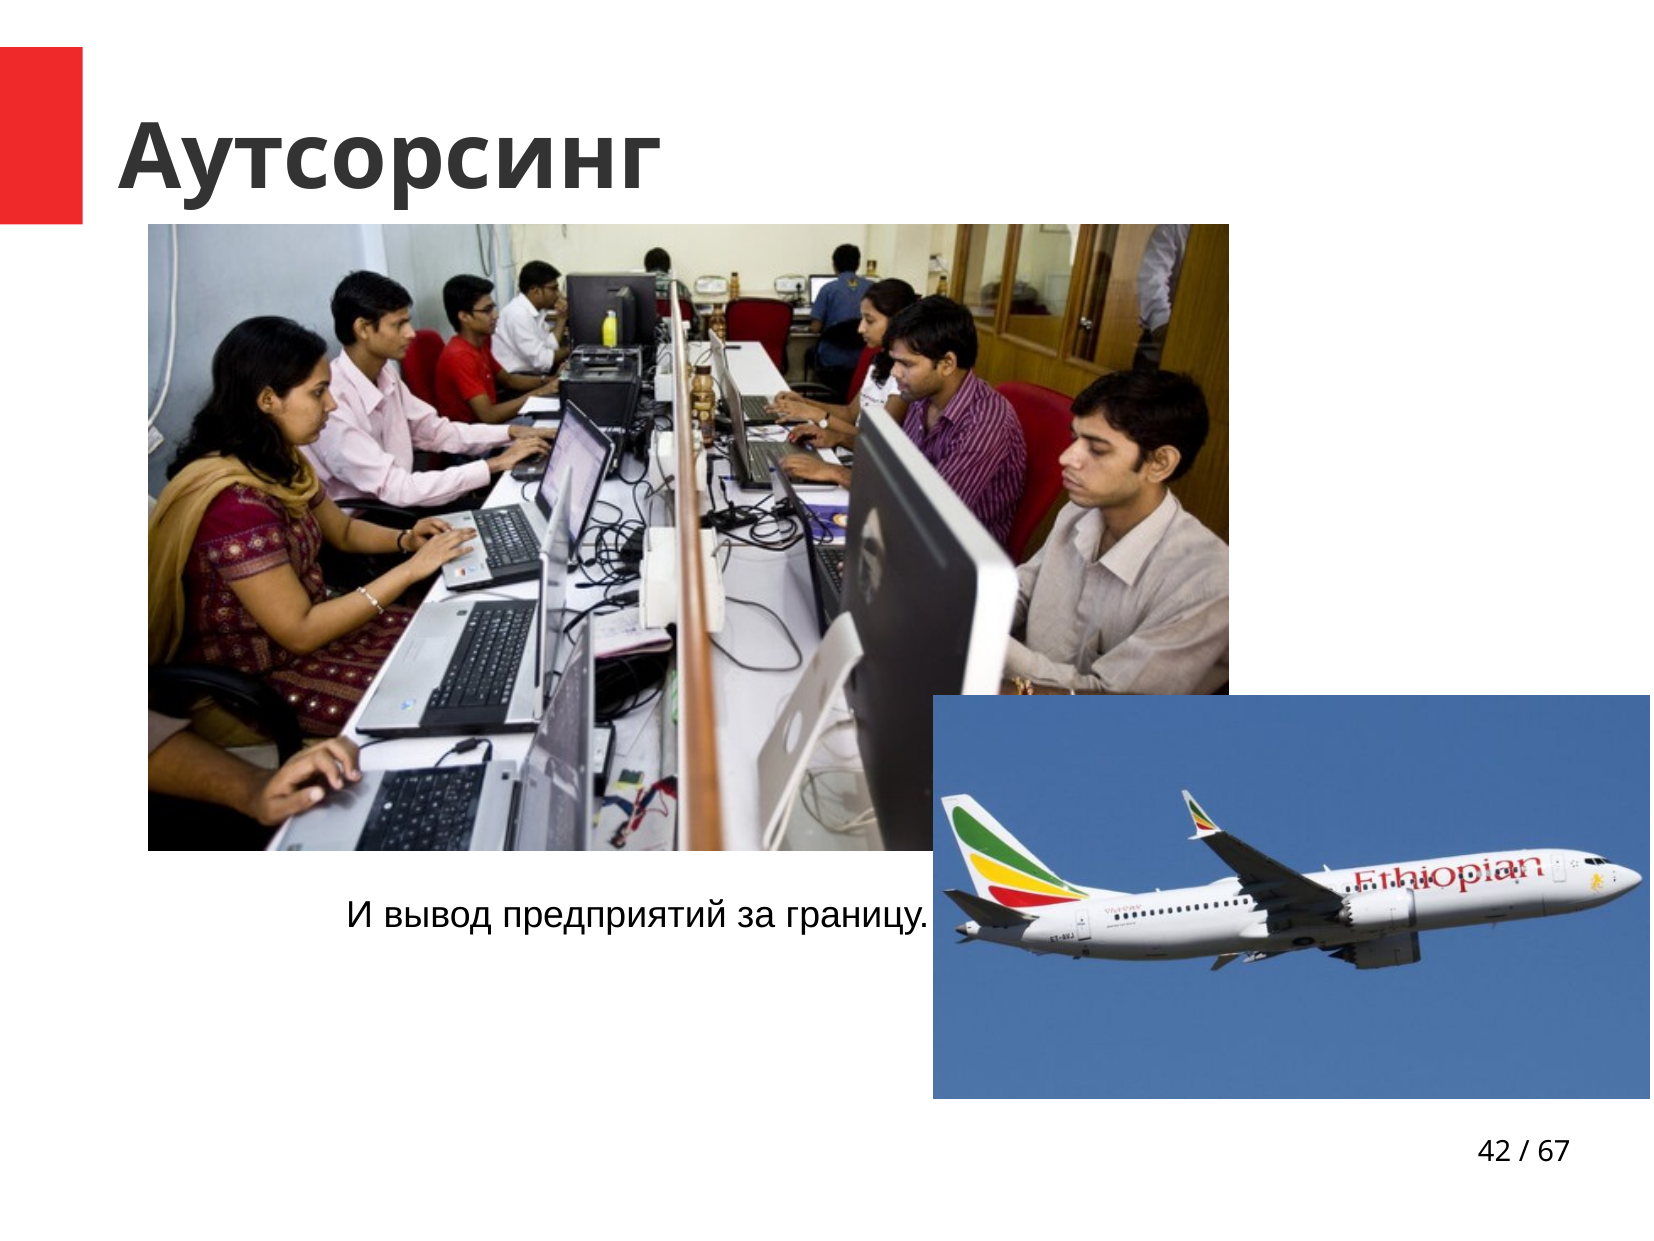

# Аутсорсинг
И вывод предприятий за границу.
42